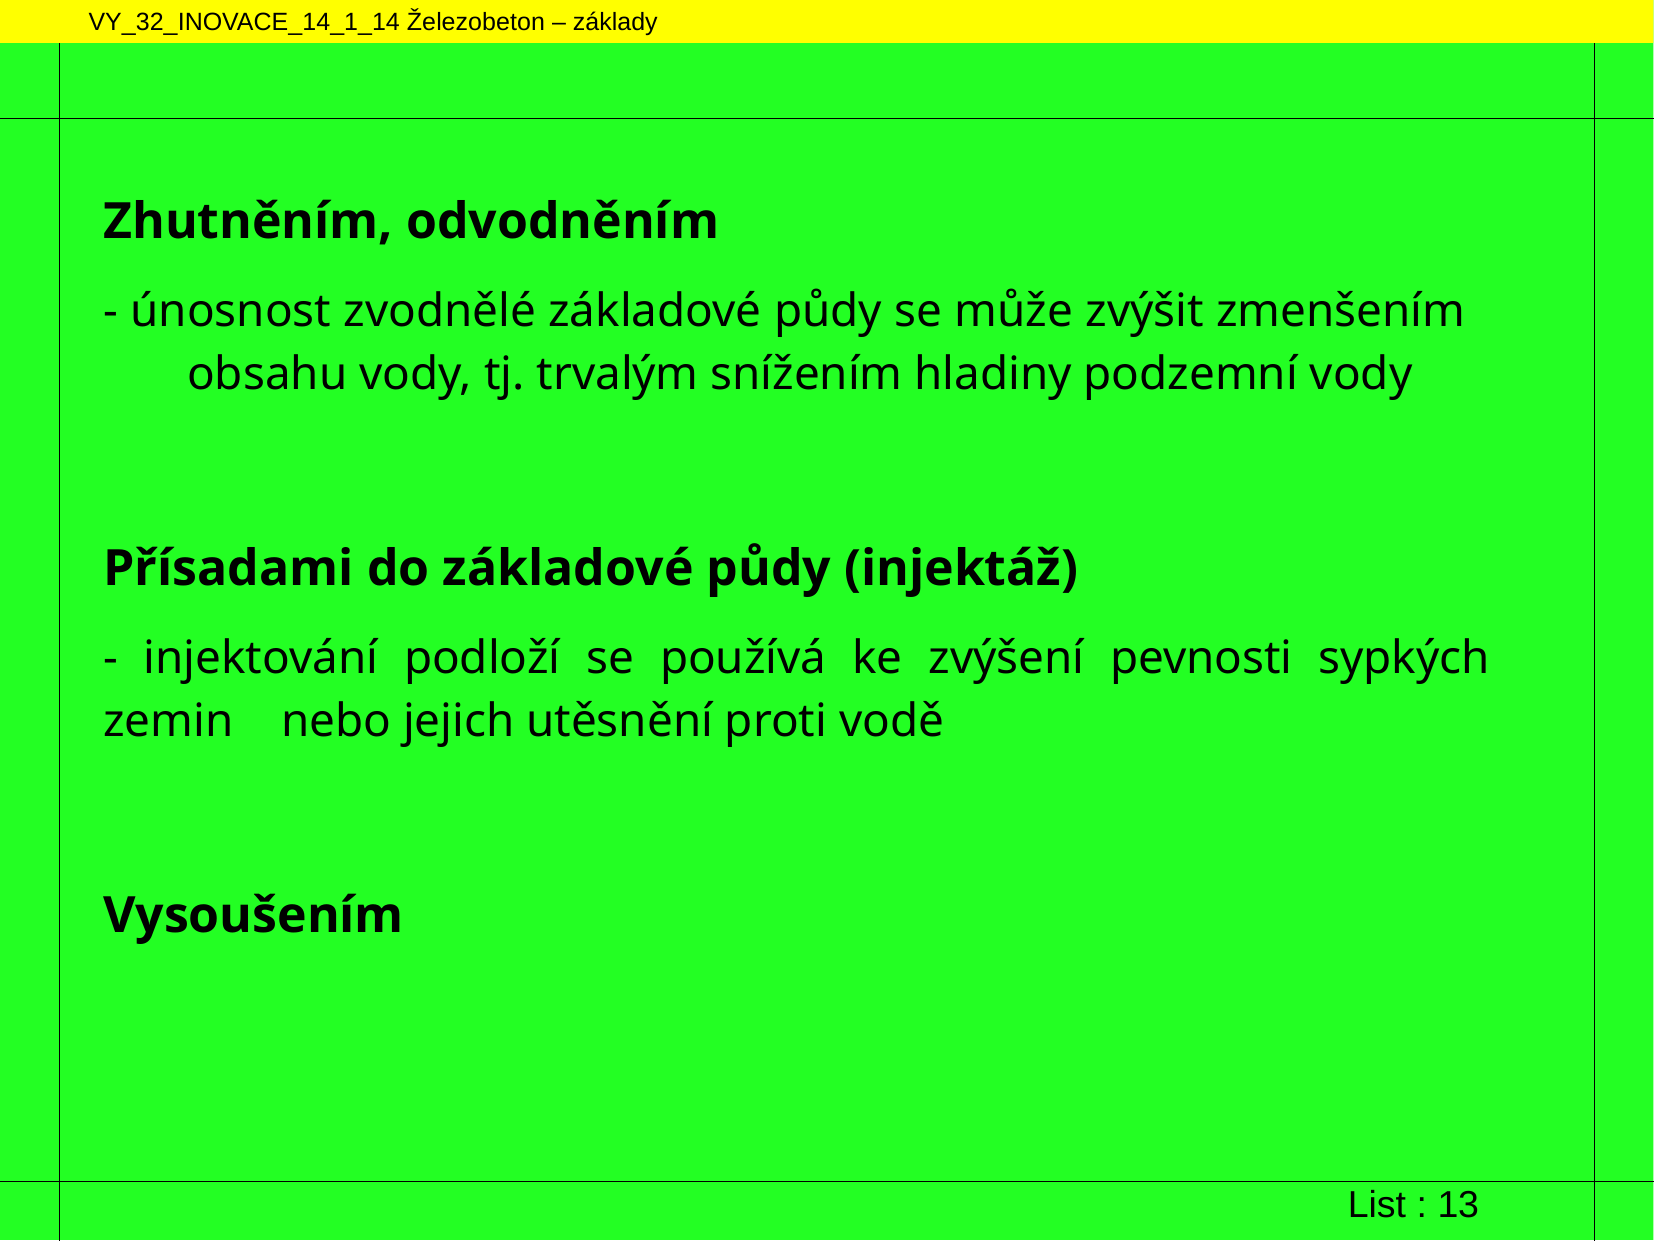

VY_32_INOVACE_14_1_14 Železobeton – základy
Zhutněním, odvodněním
- únosnost zvodnělé základové půdy se může zvýšit zmenšením obsahu vody, tj. trvalým snížením hladiny podzemní vody
Přísadami do základové půdy (injektáž)
- injektování podloží se používá ke zvýšení pevnosti sypkých zemin nebo jejich utěsnění proti vodě
Vysoušením
List :